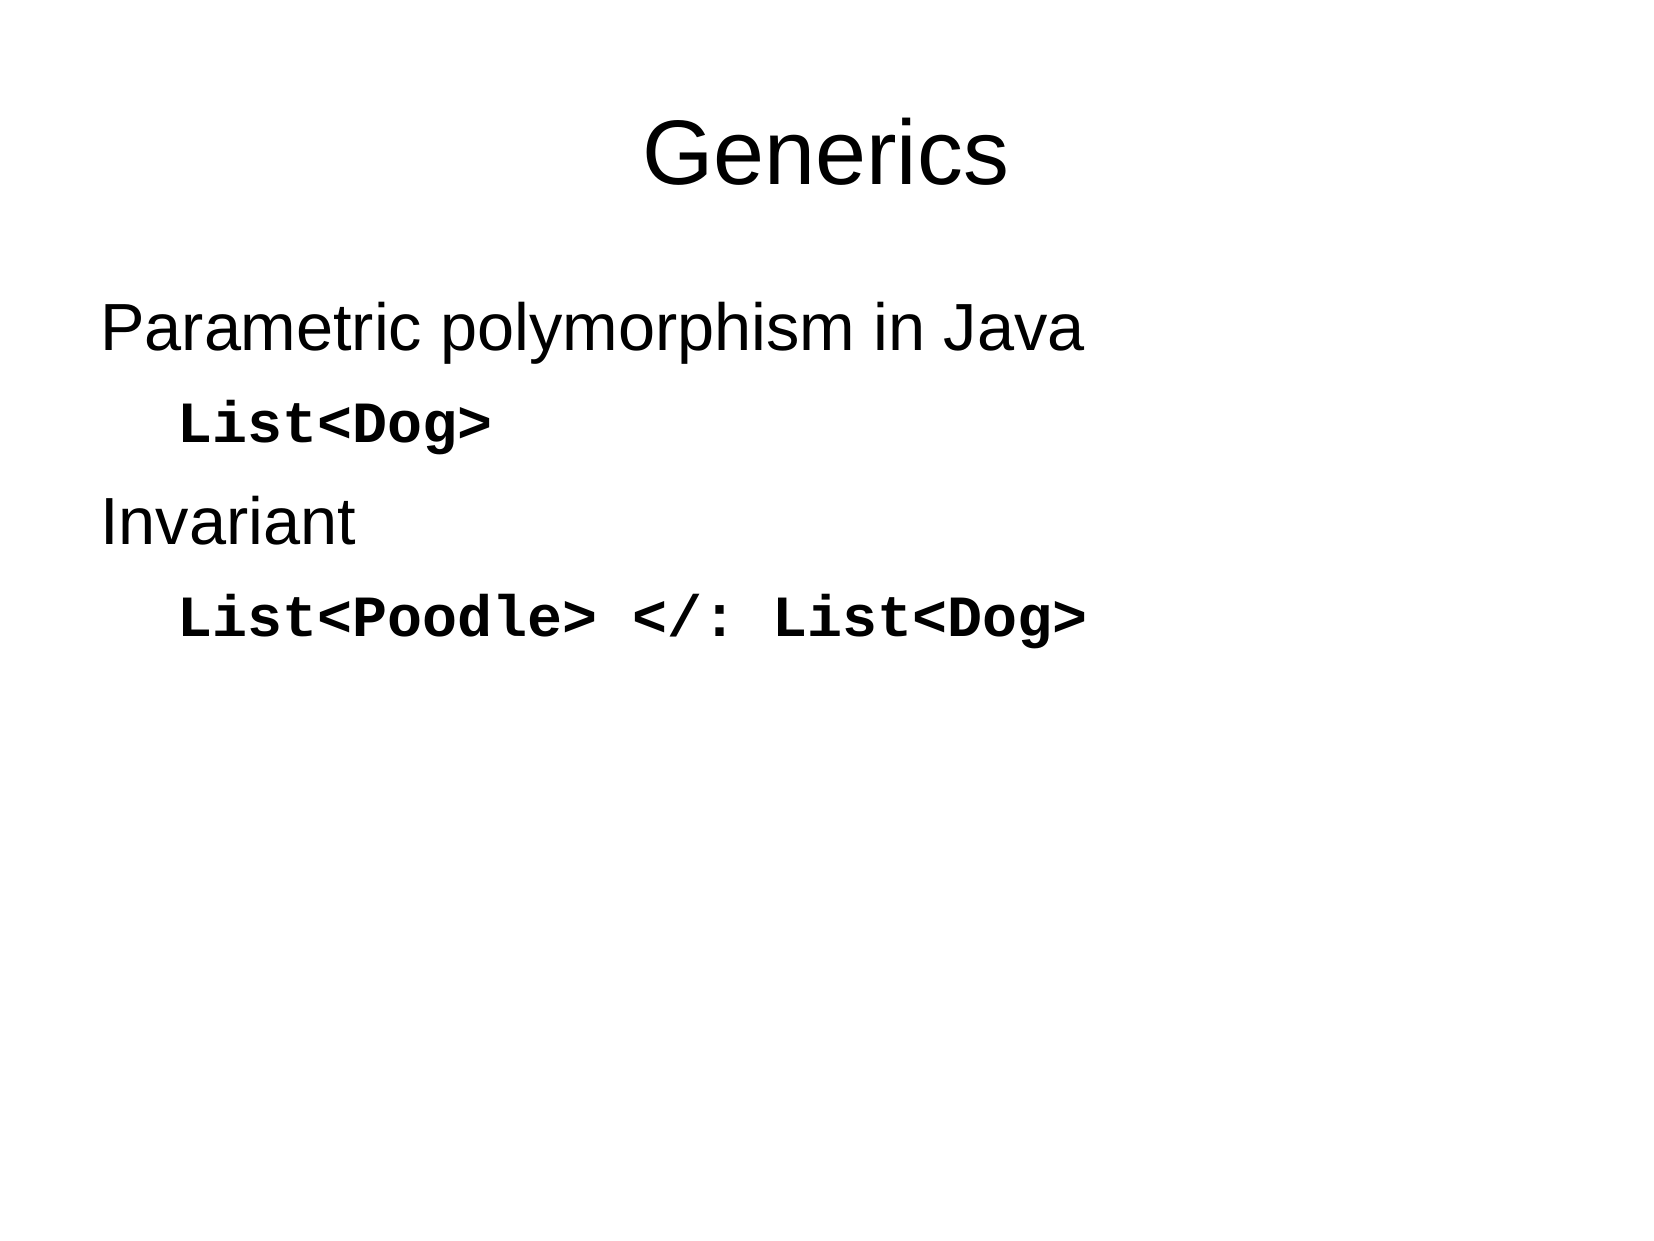

# Generics
Parametric polymorphism in Java
List<Dog>
Invariant
List<Poodle> </: List<Dog>